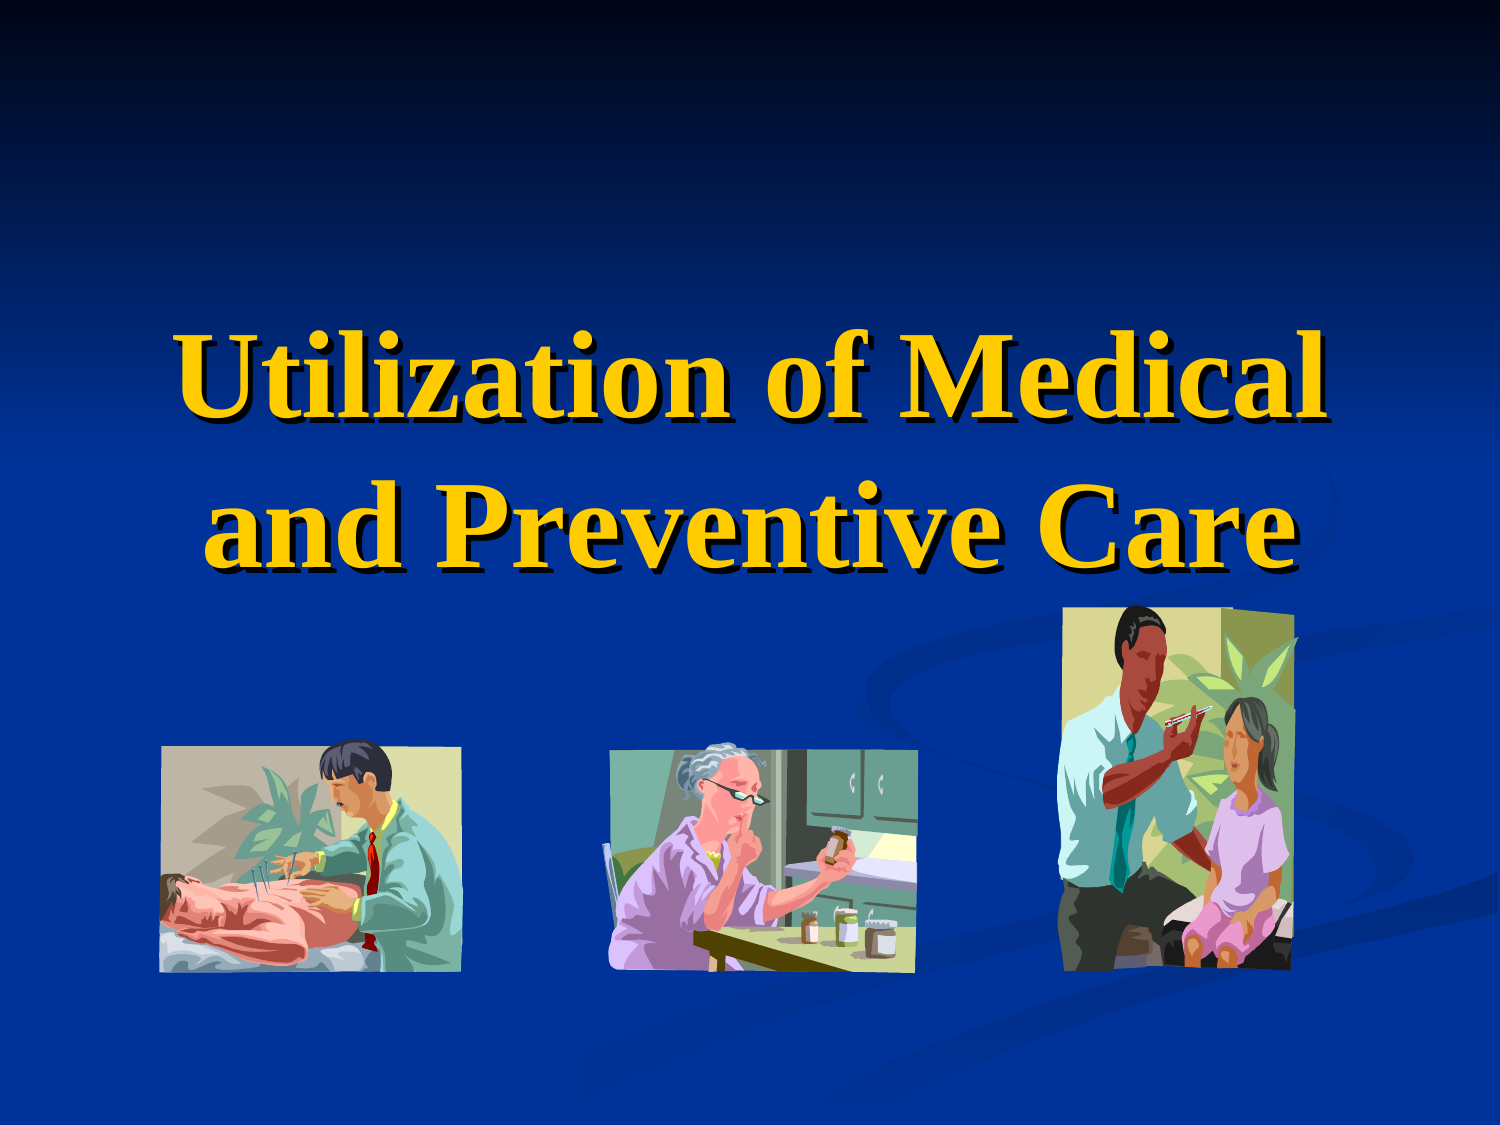

# Utilization of Medical and Preventive Care